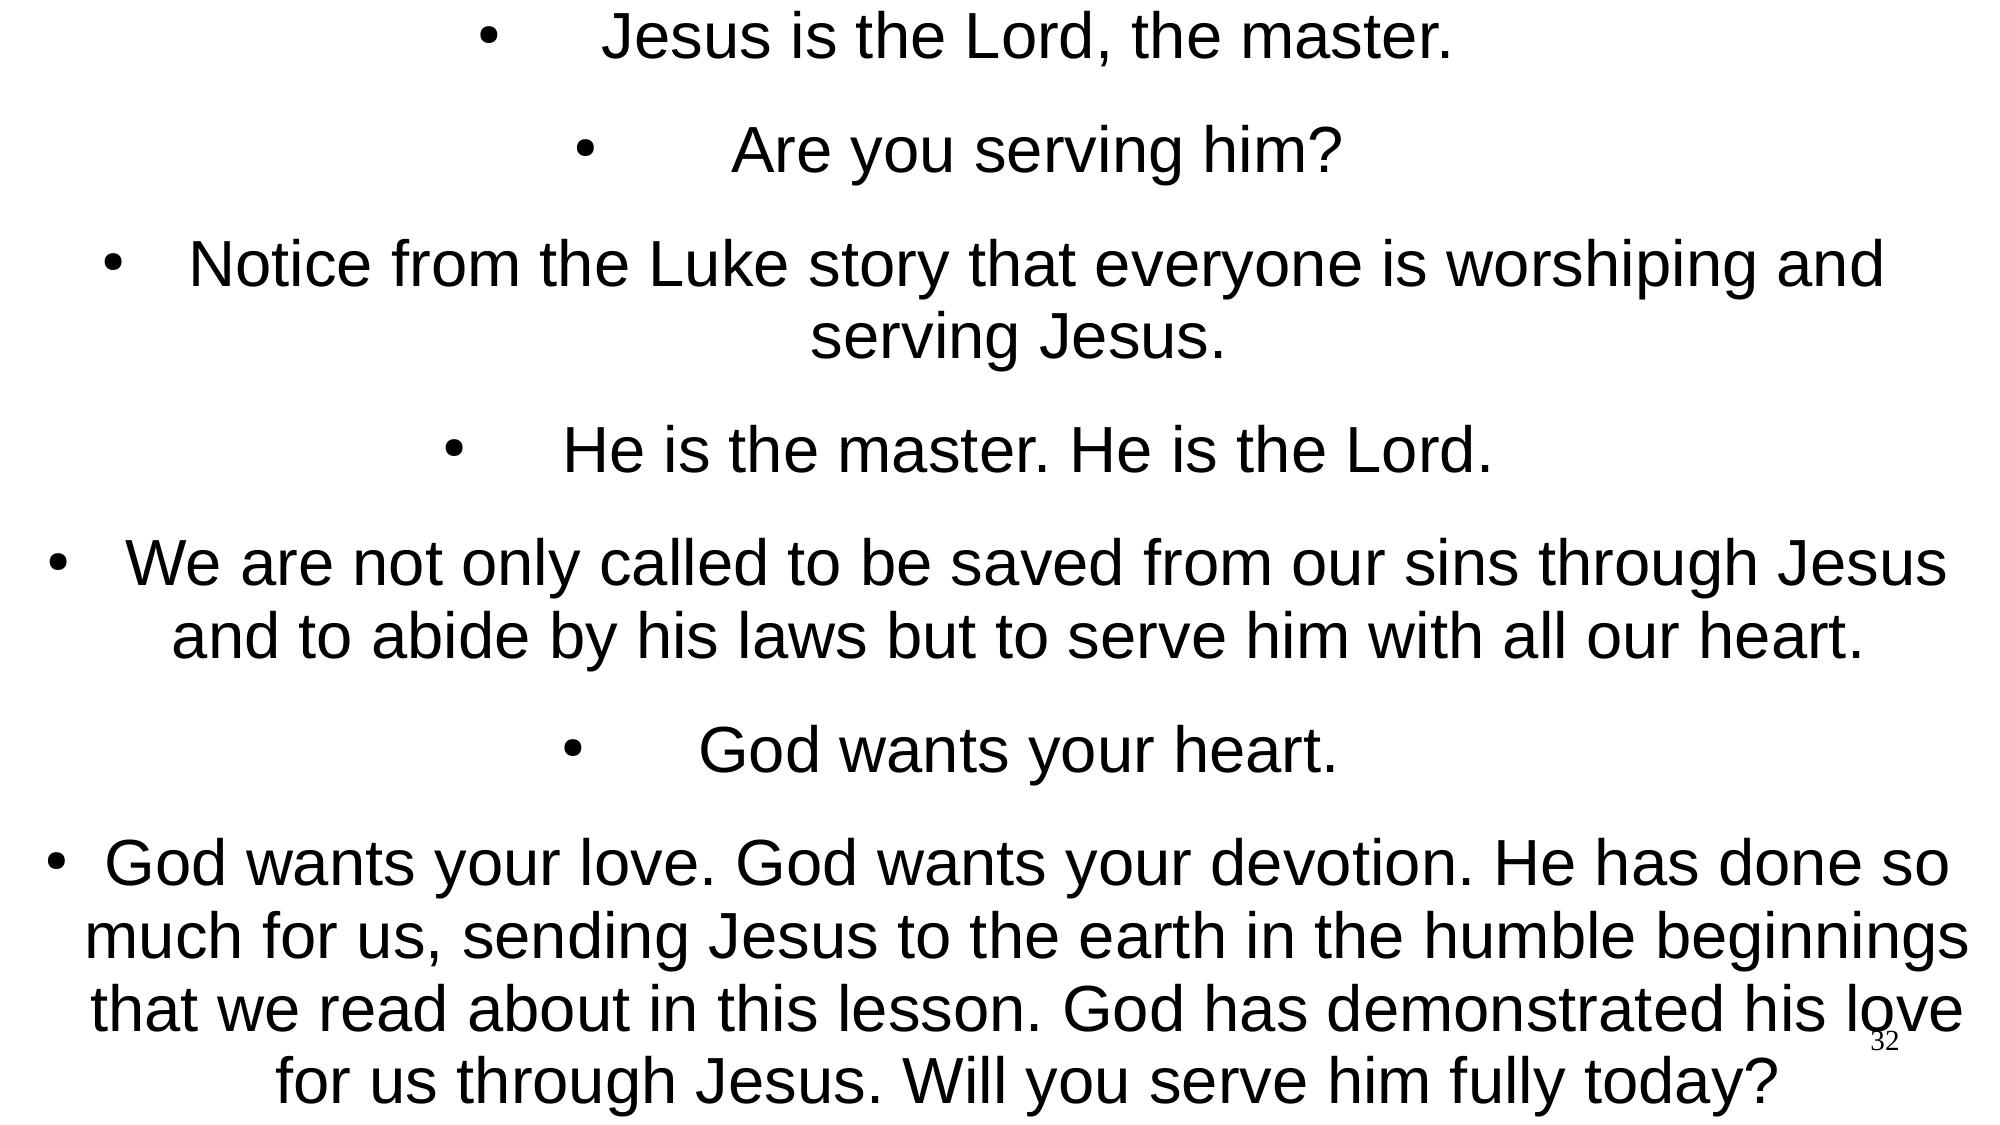

# Jesus is the Lord, the master.
 Are you serving him?
 Notice from the Luke story that everyone is worshiping and serving Jesus.
He is the master. He is the Lord.
 We are not only called to be saved from our sins through Jesus and to abide by his laws but to serve him with all our heart.
God wants your heart.
God wants your love. God wants your devotion. He has done so much for us, sending Jesus to the earth in the humble beginnings that we read about in this lesson. God has demonstrated his love for us through Jesus. Will you serve him fully today?
32